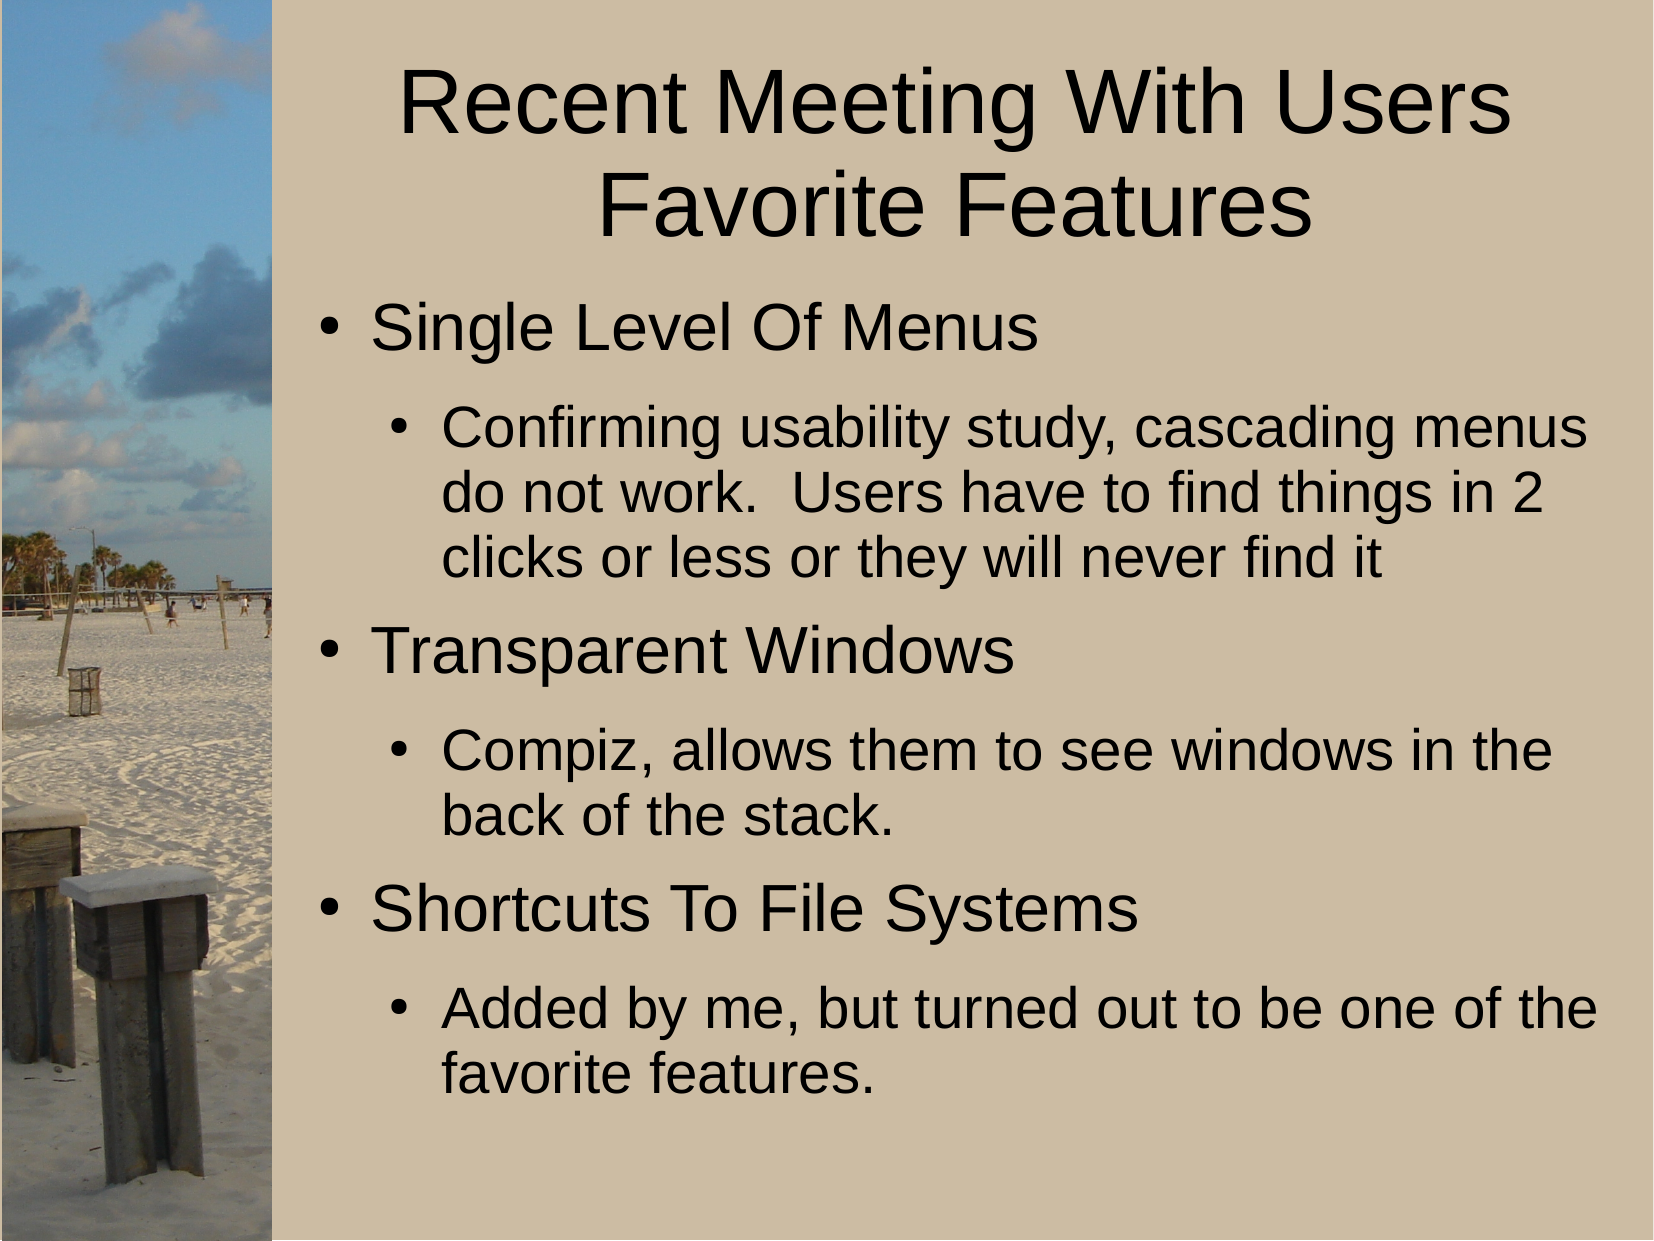

# Recent Meeting With Users Favorite Features
Single Level Of Menus
Confirming usability study, cascading menus do not work. Users have to find things in 2 clicks or less or they will never find it
Transparent Windows
Compiz, allows them to see windows in the back of the stack.
Shortcuts To File Systems
Added by me, but turned out to be one of the favorite features.